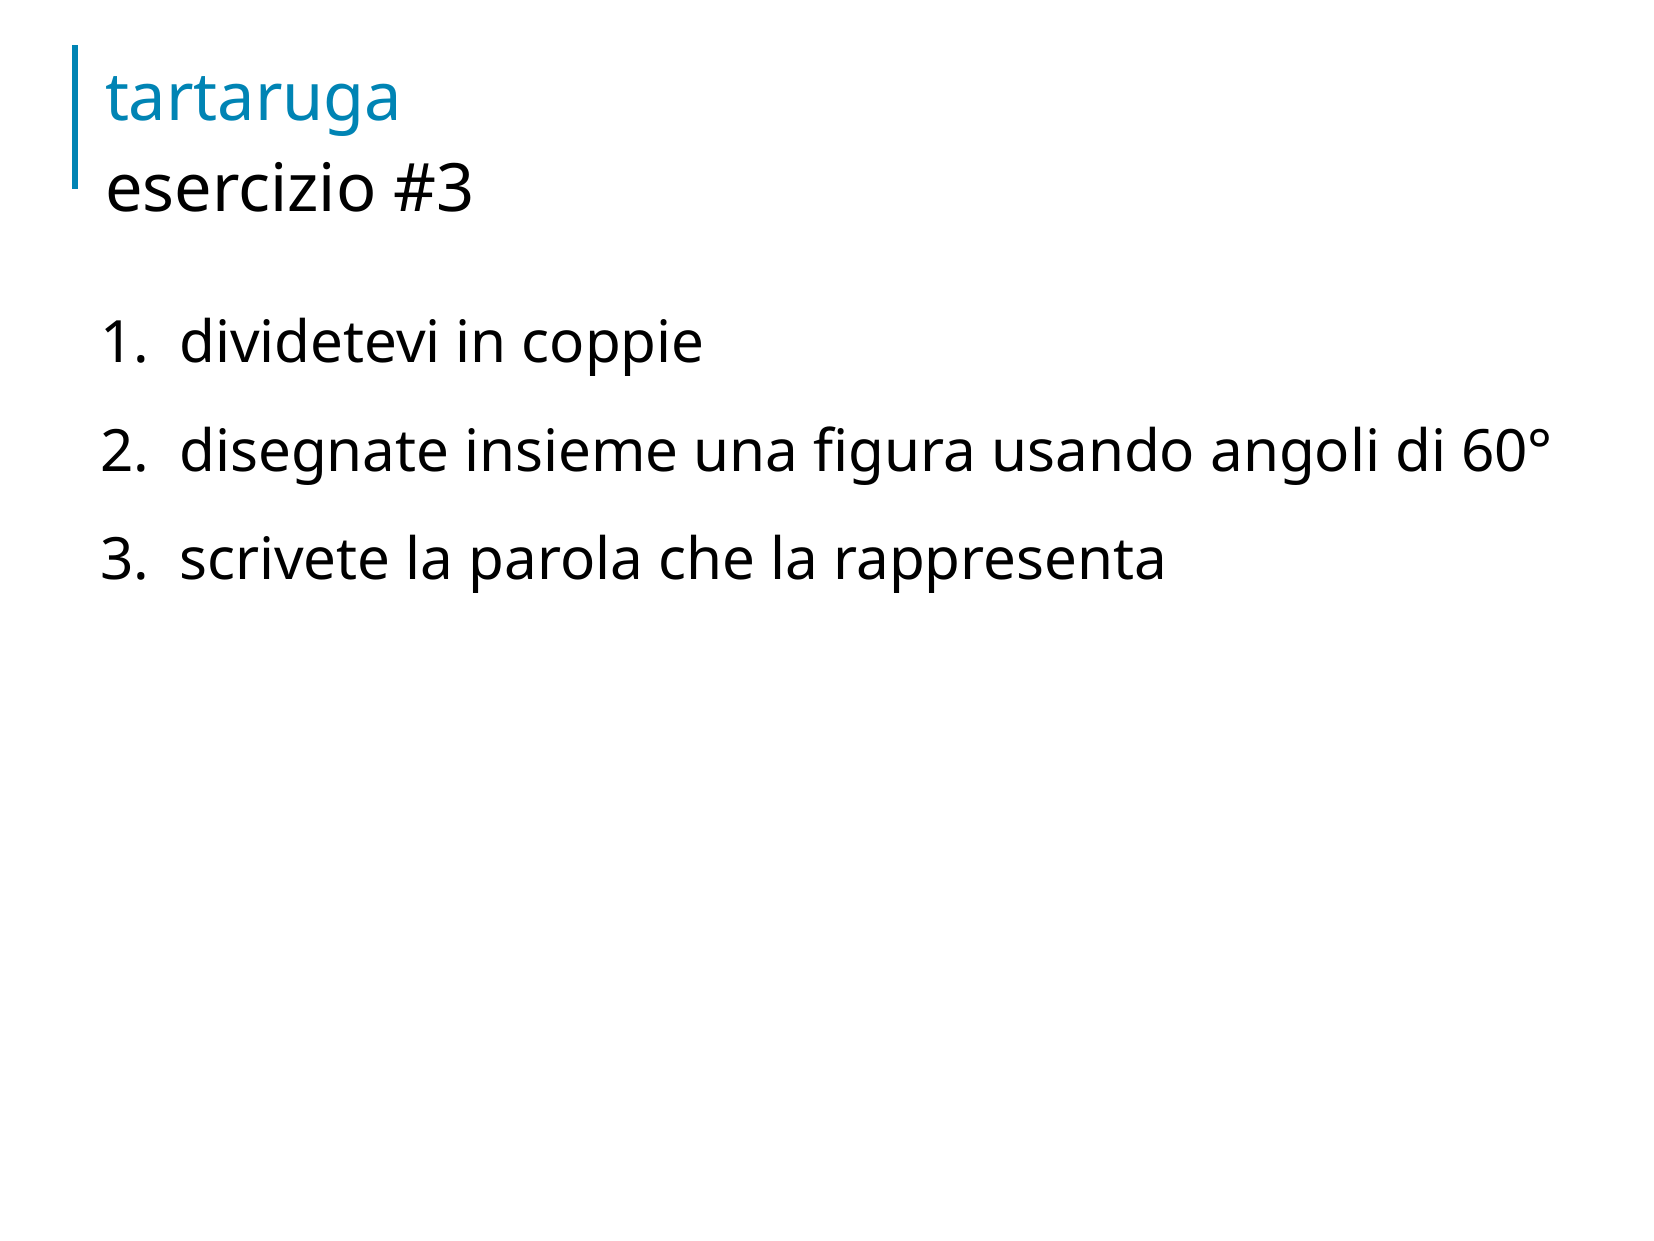

# tartaruga esercizio #3
dividetevi in coppie
disegnate insieme una figura usando angoli di 60°
scrivete la parola che la rappresenta